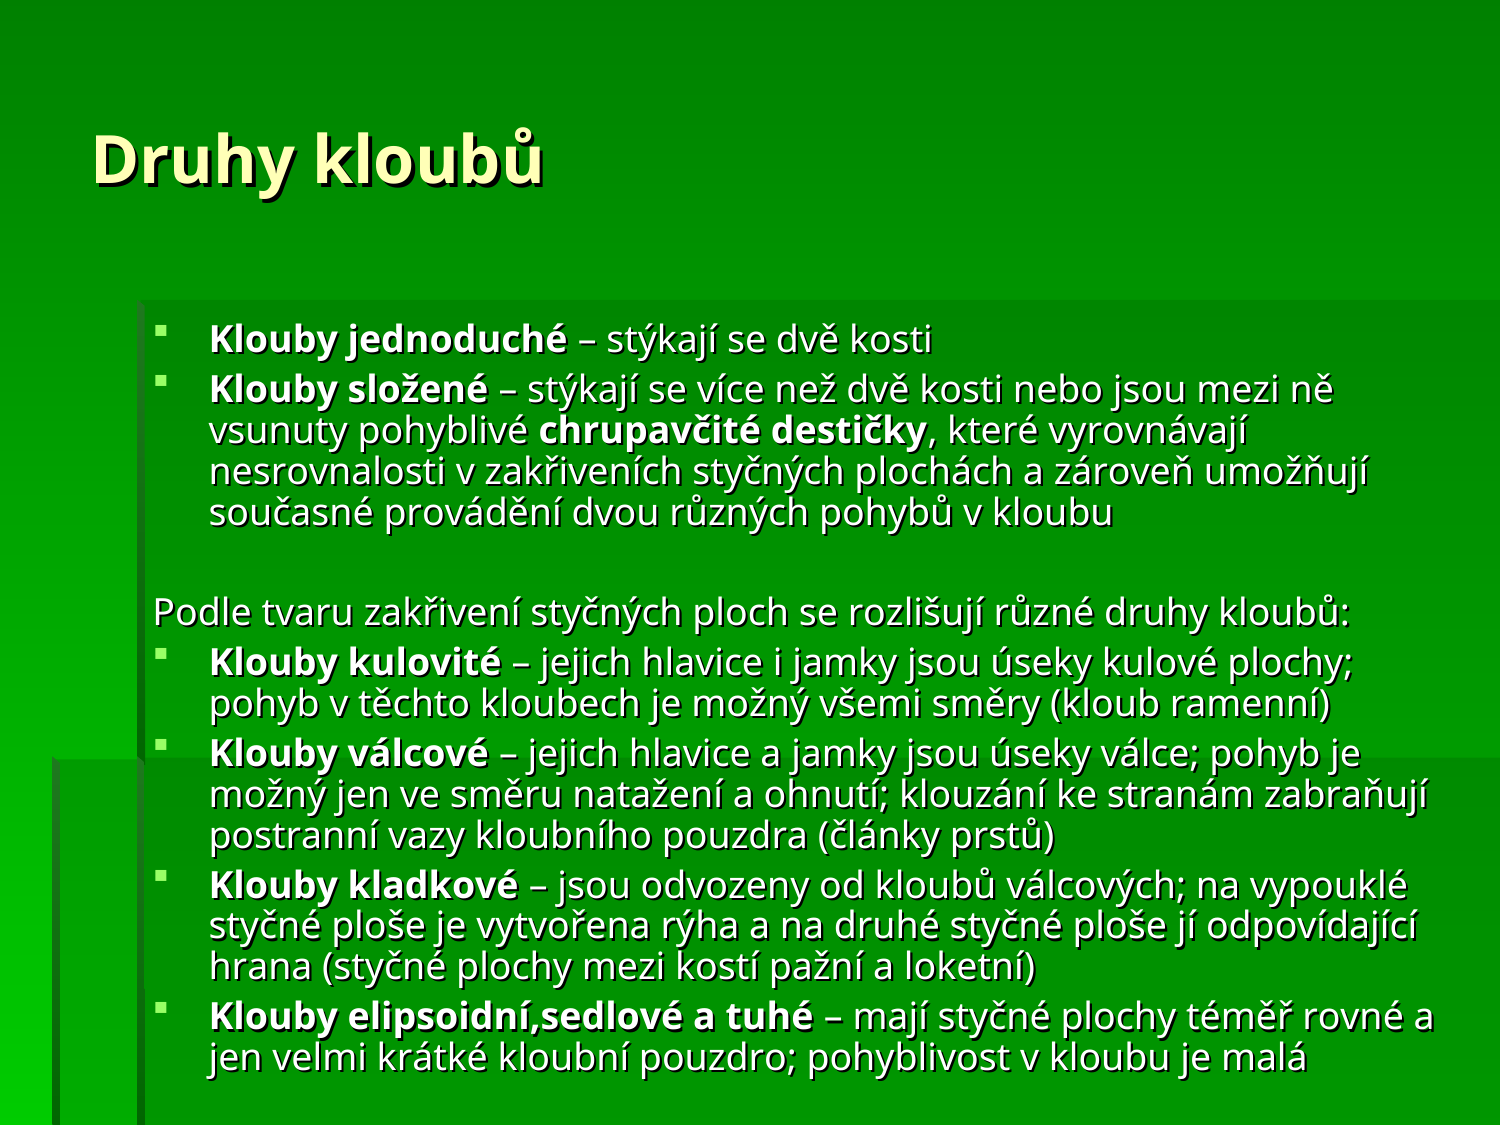

# Druhy kloubů
Klouby jednoduché – stýkají se dvě kosti
Klouby složené – stýkají se více než dvě kosti nebo jsou mezi ně vsunuty pohyblivé chrupavčité destičky, které vyrovnávají nesrovnalosti v zakřiveních styčných plochách a zároveň umožňují současné provádění dvou různých pohybů v kloubu
Podle tvaru zakřivení styčných ploch se rozlišují různé druhy kloubů:
Klouby kulovité – jejich hlavice i jamky jsou úseky kulové plochy; pohyb v těchto kloubech je možný všemi směry (kloub ramenní)
Klouby válcové – jejich hlavice a jamky jsou úseky válce; pohyb je možný jen ve směru natažení a ohnutí; klouzání ke stranám zabraňují postranní vazy kloubního pouzdra (články prstů)
Klouby kladkové – jsou odvozeny od kloubů válcových; na vypouklé styčné ploše je vytvořena rýha a na druhé styčné ploše jí odpovídající hrana (styčné plochy mezi kostí pažní a loketní)
Klouby elipsoidní,sedlové a tuhé – mají styčné plochy téměř rovné a jen velmi krátké kloubní pouzdro; pohyblivost v kloubu je malá